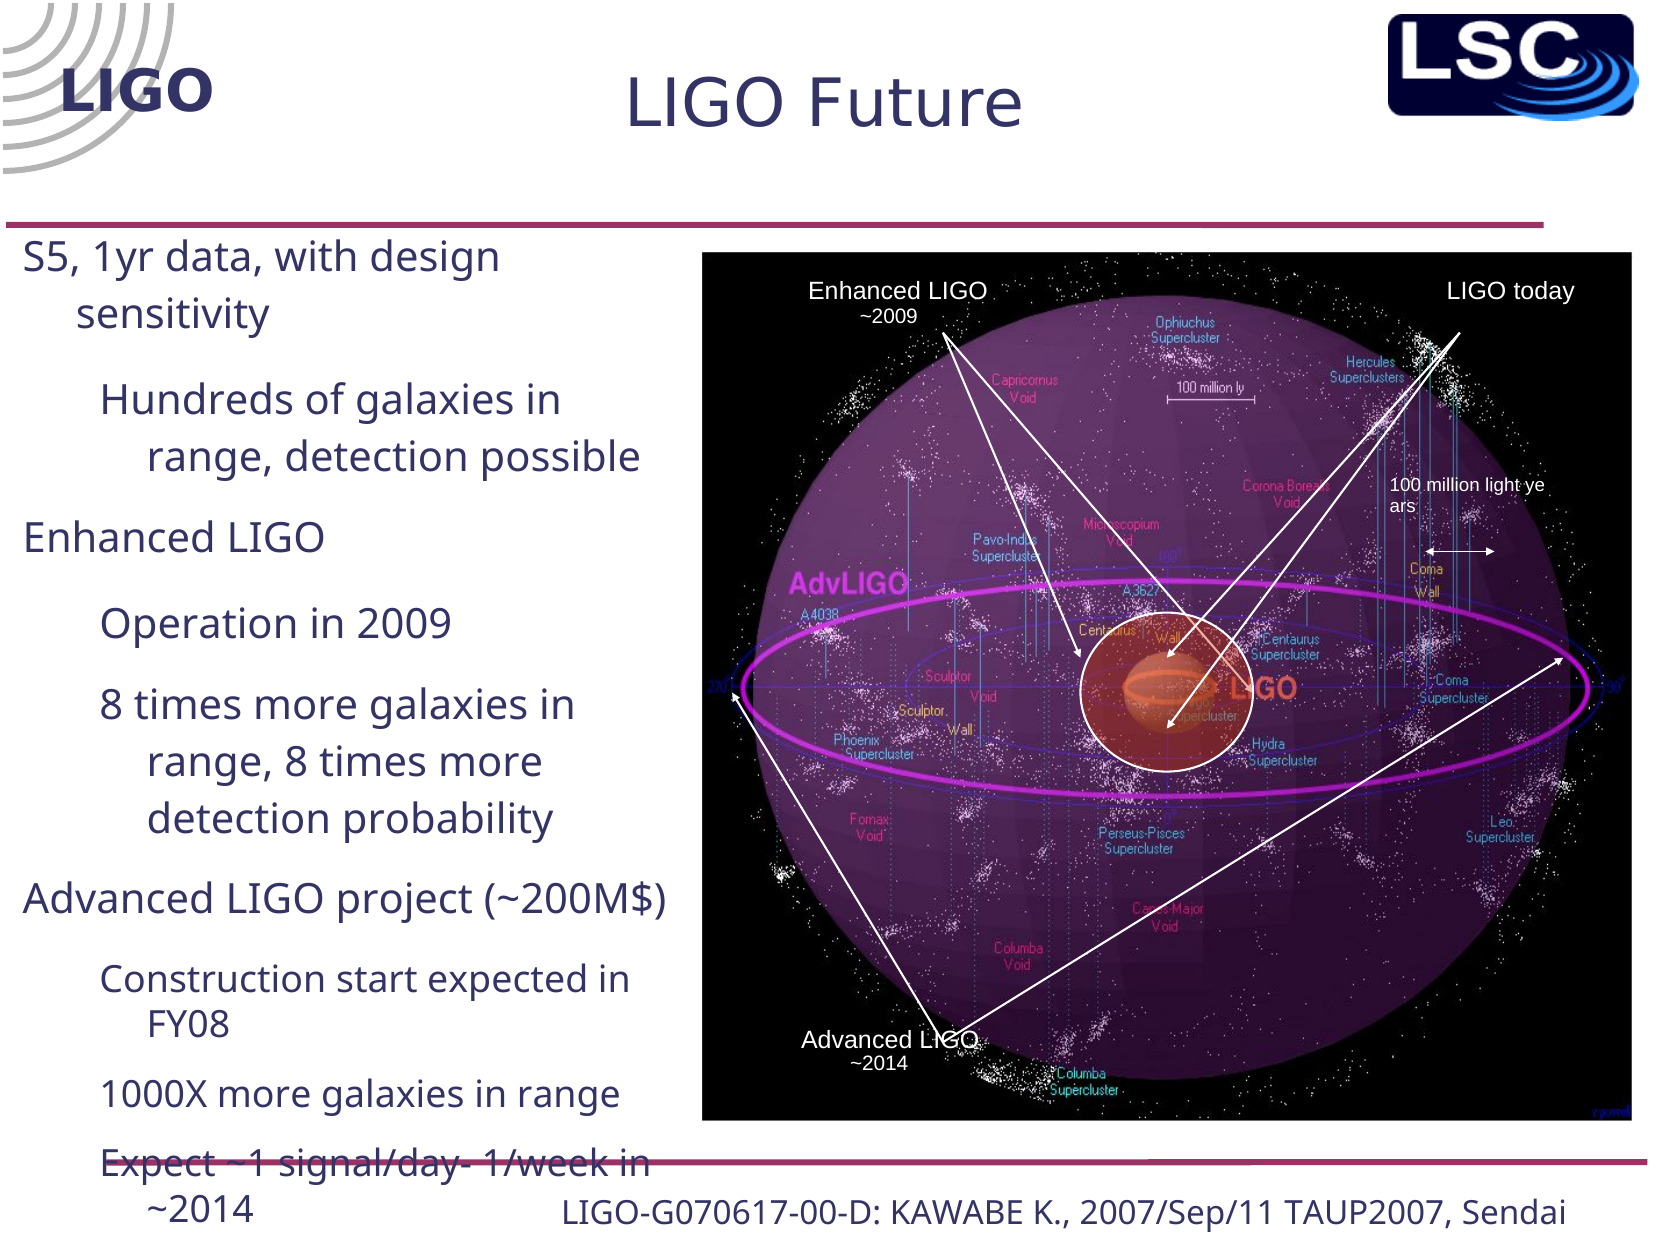

# LIGO Future
S5, 1yr data, with design sensitivity
Hundreds of galaxies in range, detection possible
Enhanced LIGO
Operation in 2009
8 times more galaxies in range, 8 times more detection probability
Advanced LIGO project (~200M$)
Construction start expected in FY08
1000X more galaxies in range
Expect ~1 signal/day- 1/week in ~2014
100 million light years
Enhanced LIGO
 ~2009
LIGO today
Advanced LIGO
 ~2014